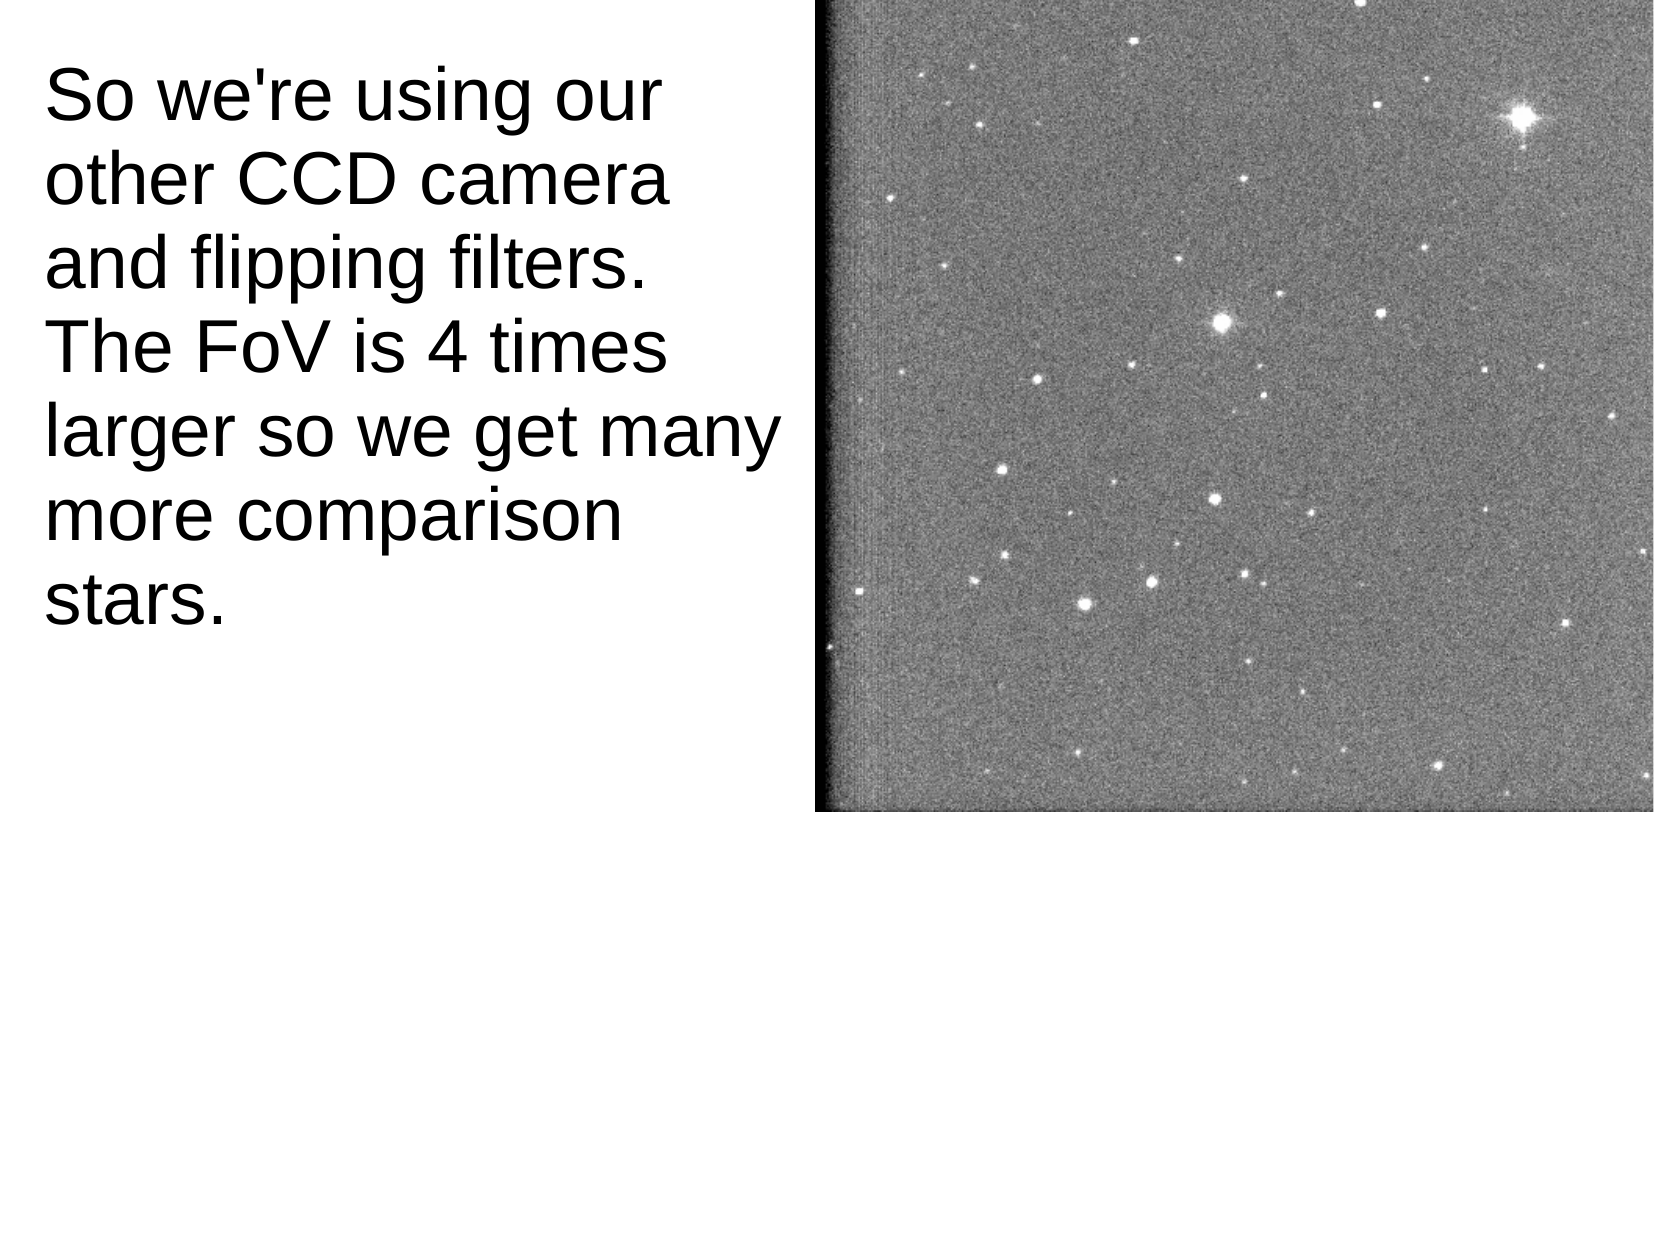

So we're using our other CCD camera and flipping filters.
The FoV is 4 times larger so we get many more comparison stars.